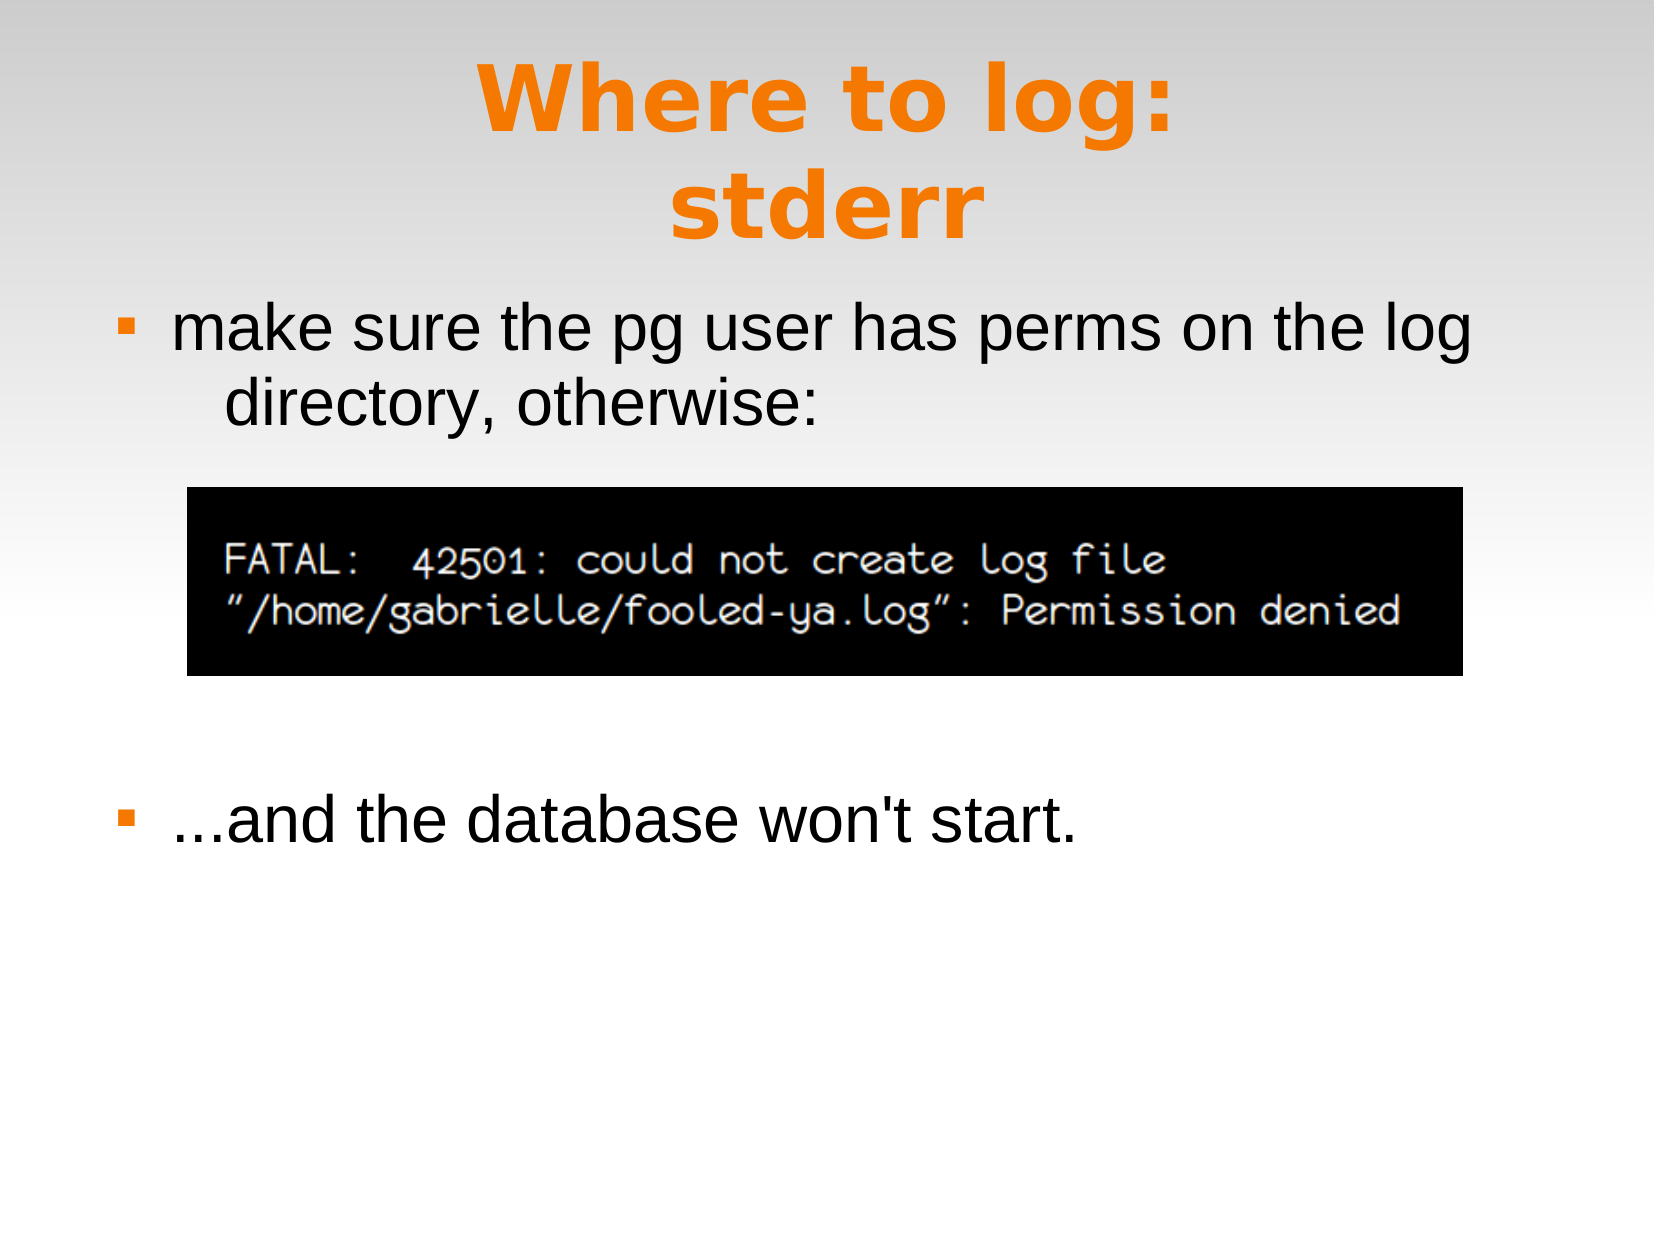

# Where to log: stderr
make sure the pg user has perms on the log directory, otherwise:
...and the database won't start.